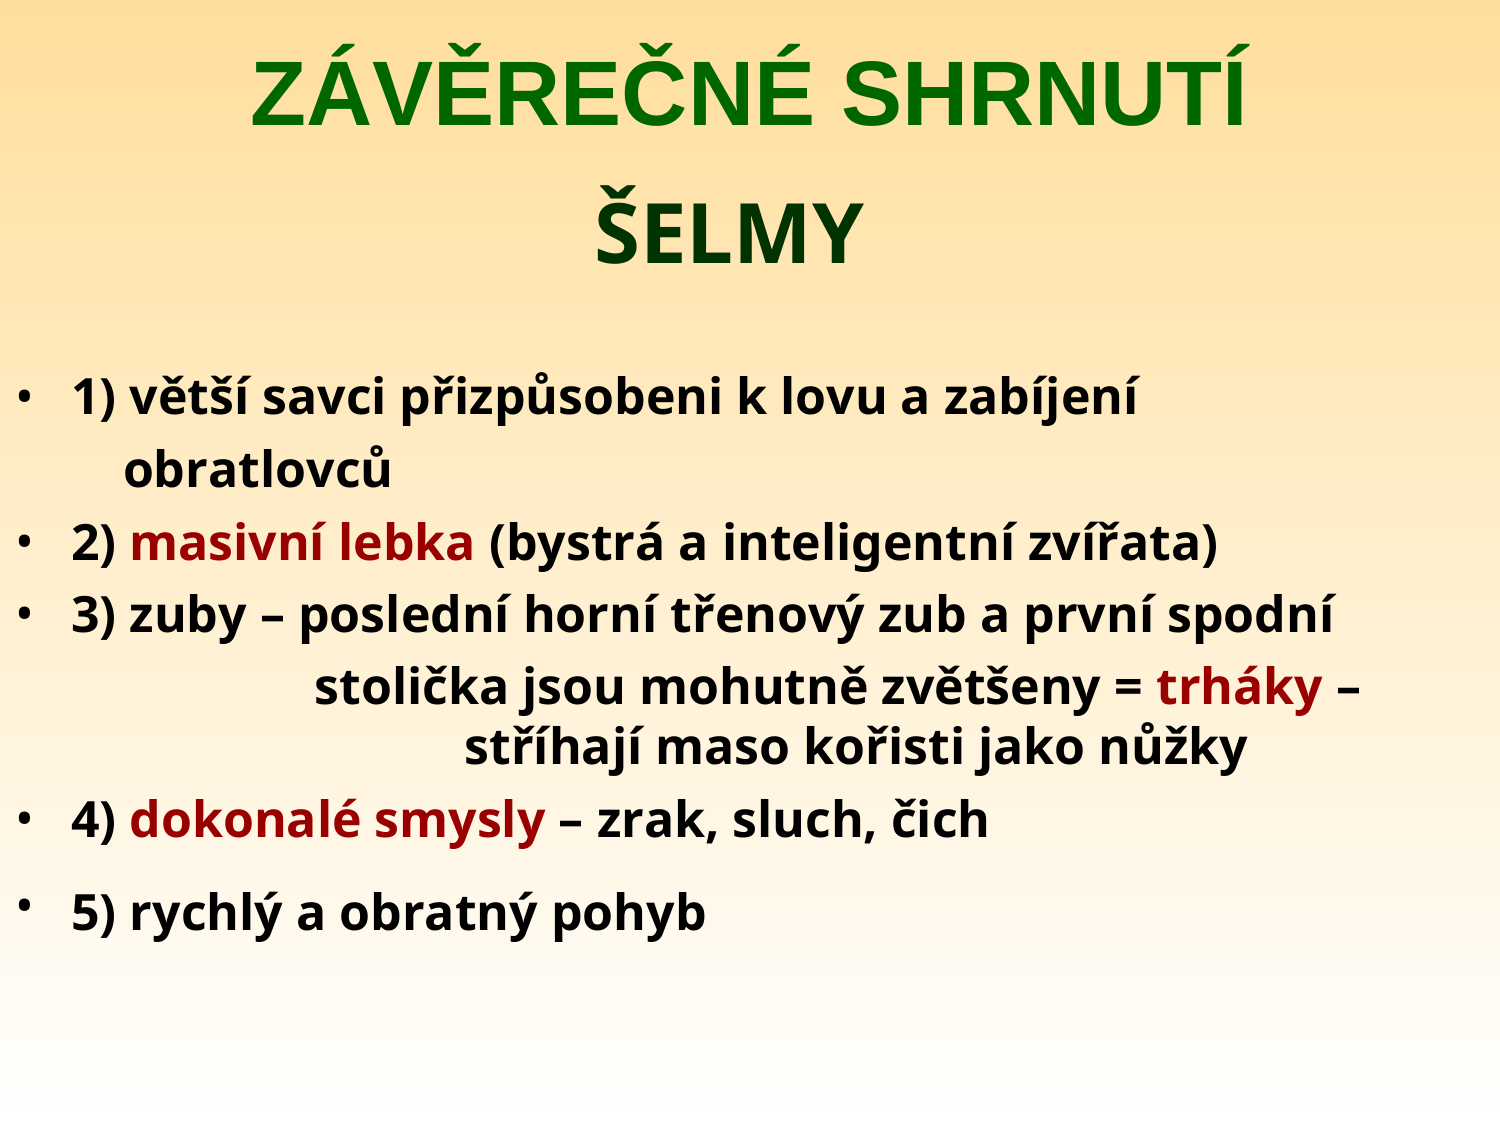

# ZÁVĚREČNÉ SHRNUTÍ
ŠELMY
1) větší savci přizpůsobeni k lovu a zabíjení
	 obratlovců
2) masivní lebka (bystrá a inteligentní zvířata)
3) zuby – poslední horní třenový zub a první spodní
			stolička jsou mohutně zvětšeny = trháky – 			stříhají maso kořisti jako nůžky
4) dokonalé smysly – zrak, sluch, čich
5) rychlý a obratný pohyb